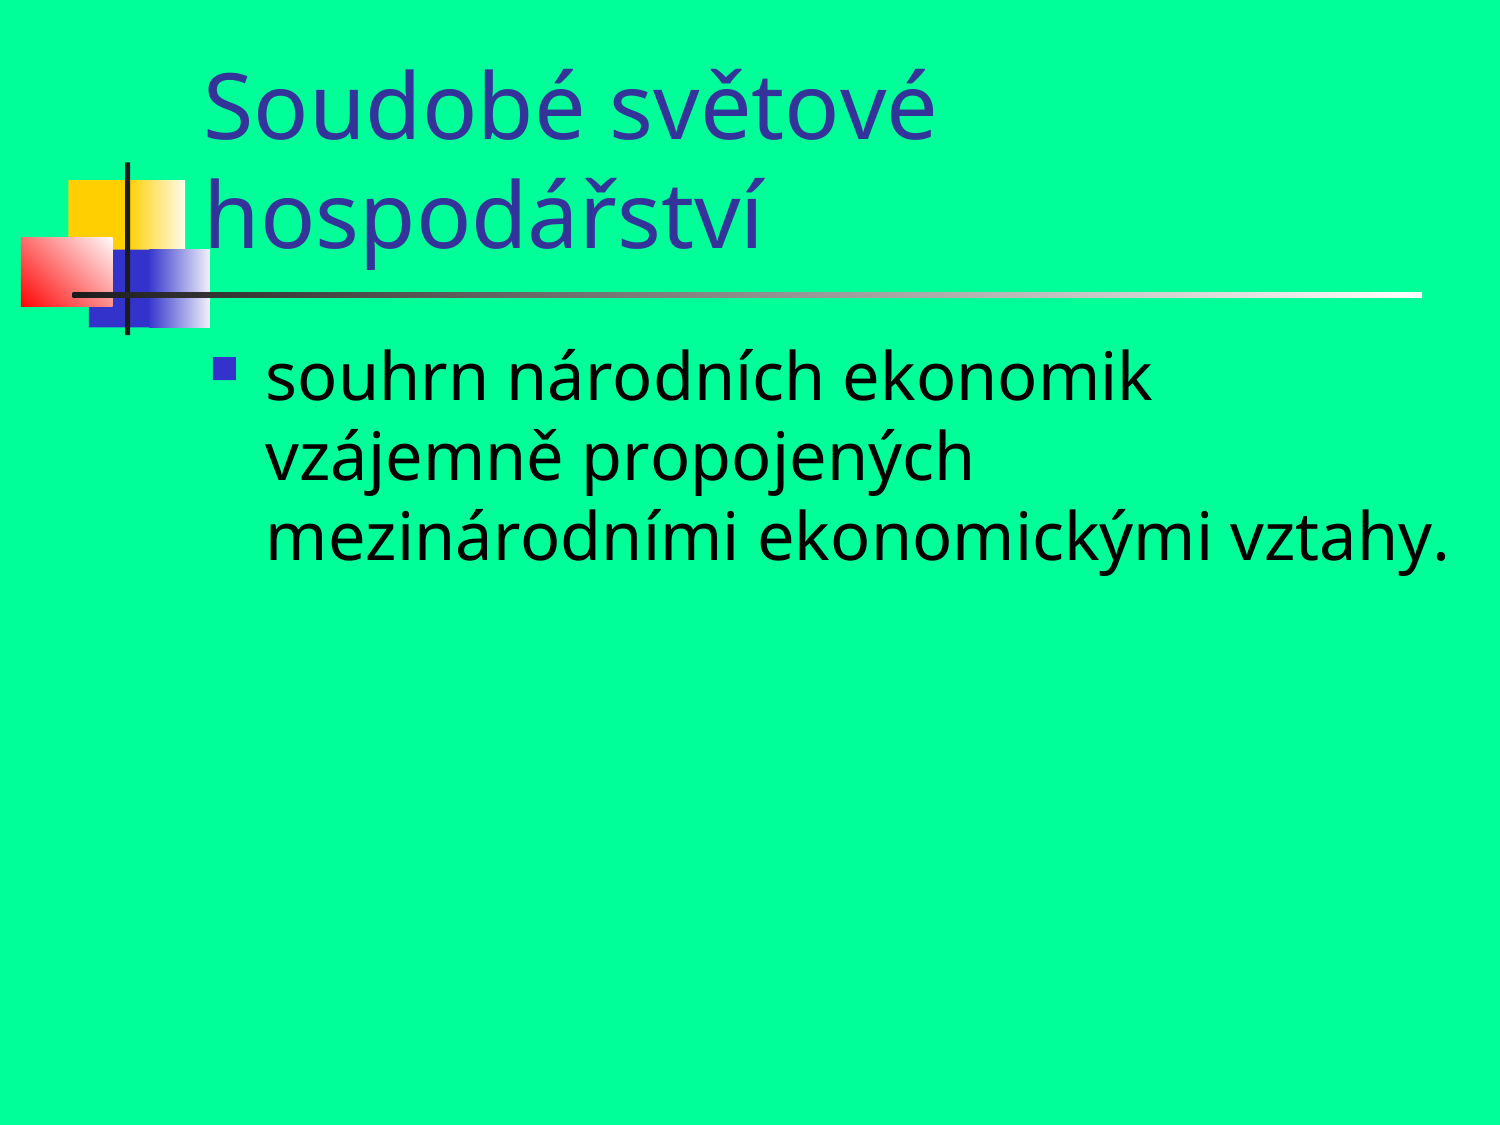

# Soudobé světové hospodářství
souhrn národních ekonomik vzájemně propojených mezinárodními ekonomickými vztahy.